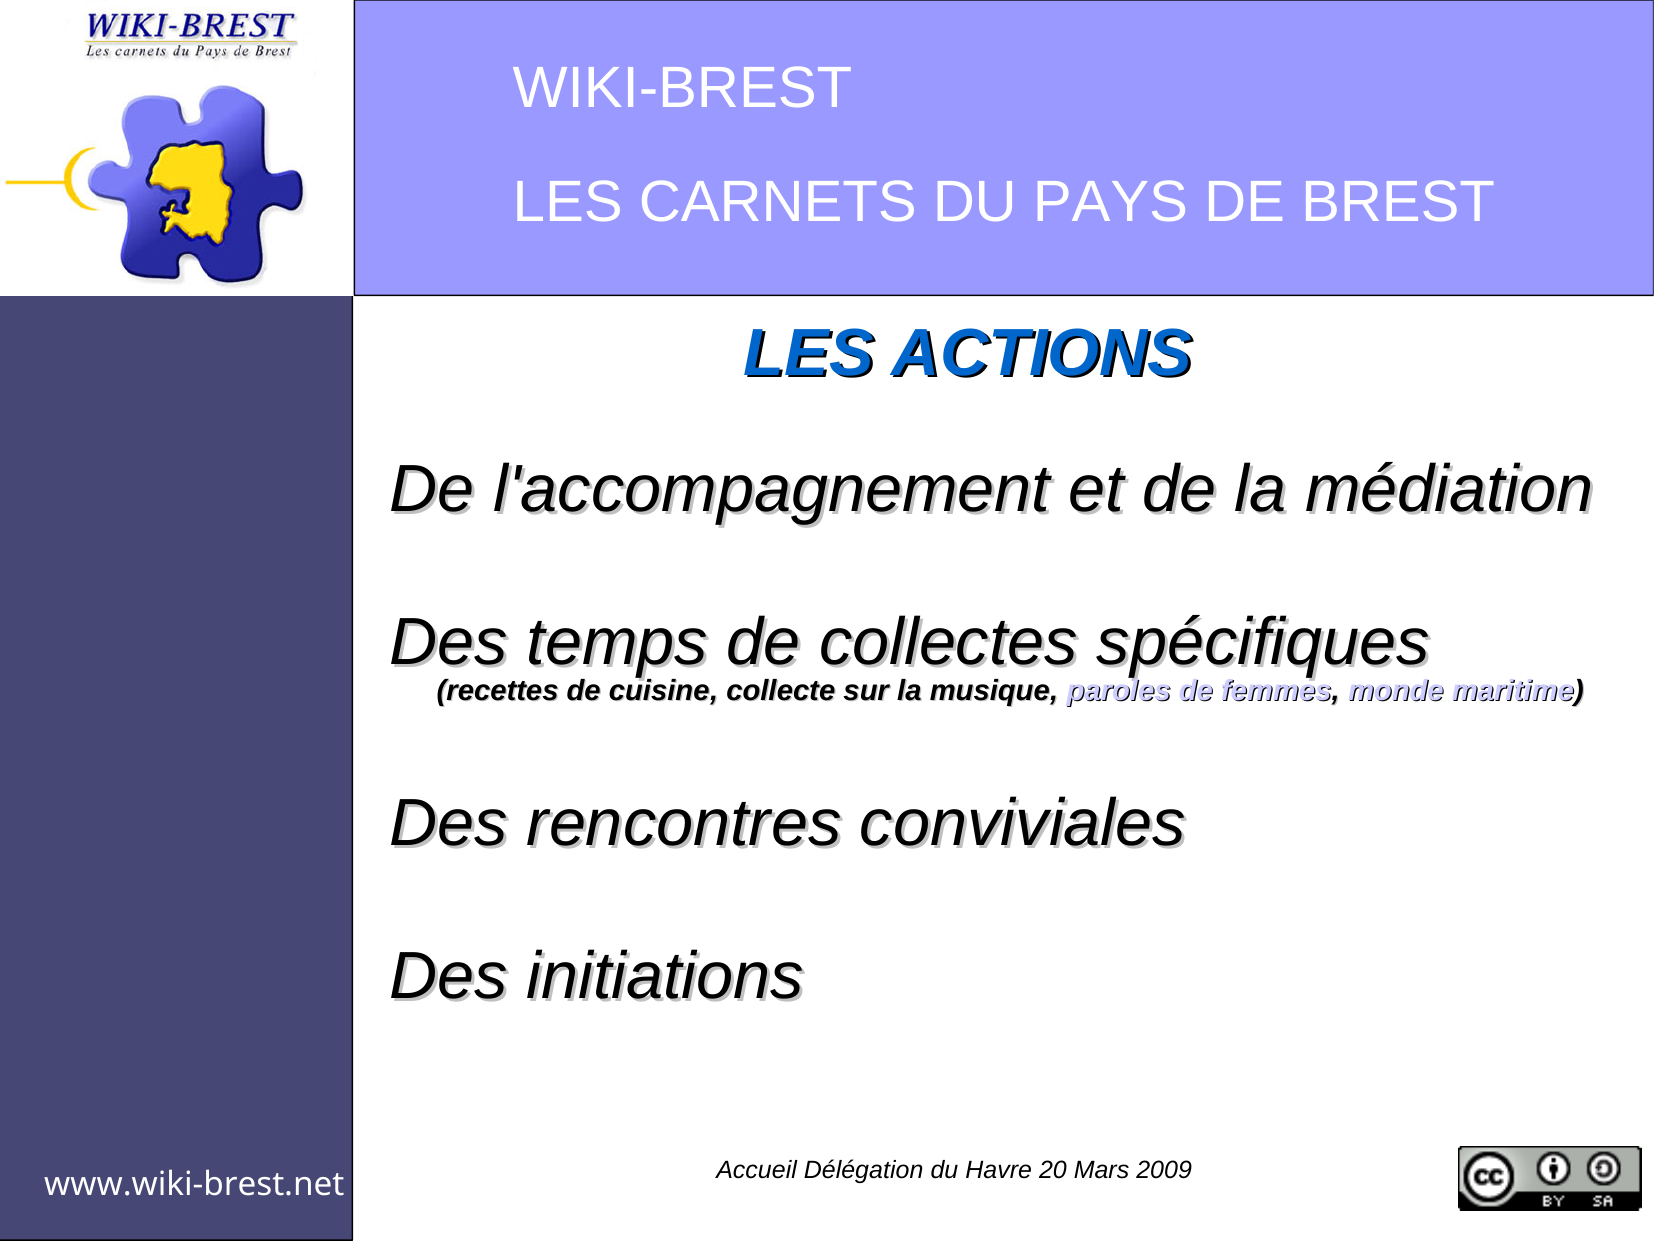

# LES ACTIONS
De l'accompagnement et de la médiation
Des temps de collectes spécifiques (recettes de cuisine, collecte sur la musique, paroles de femmes, monde maritime)‏
Des rencontres conviviales
Des initiations